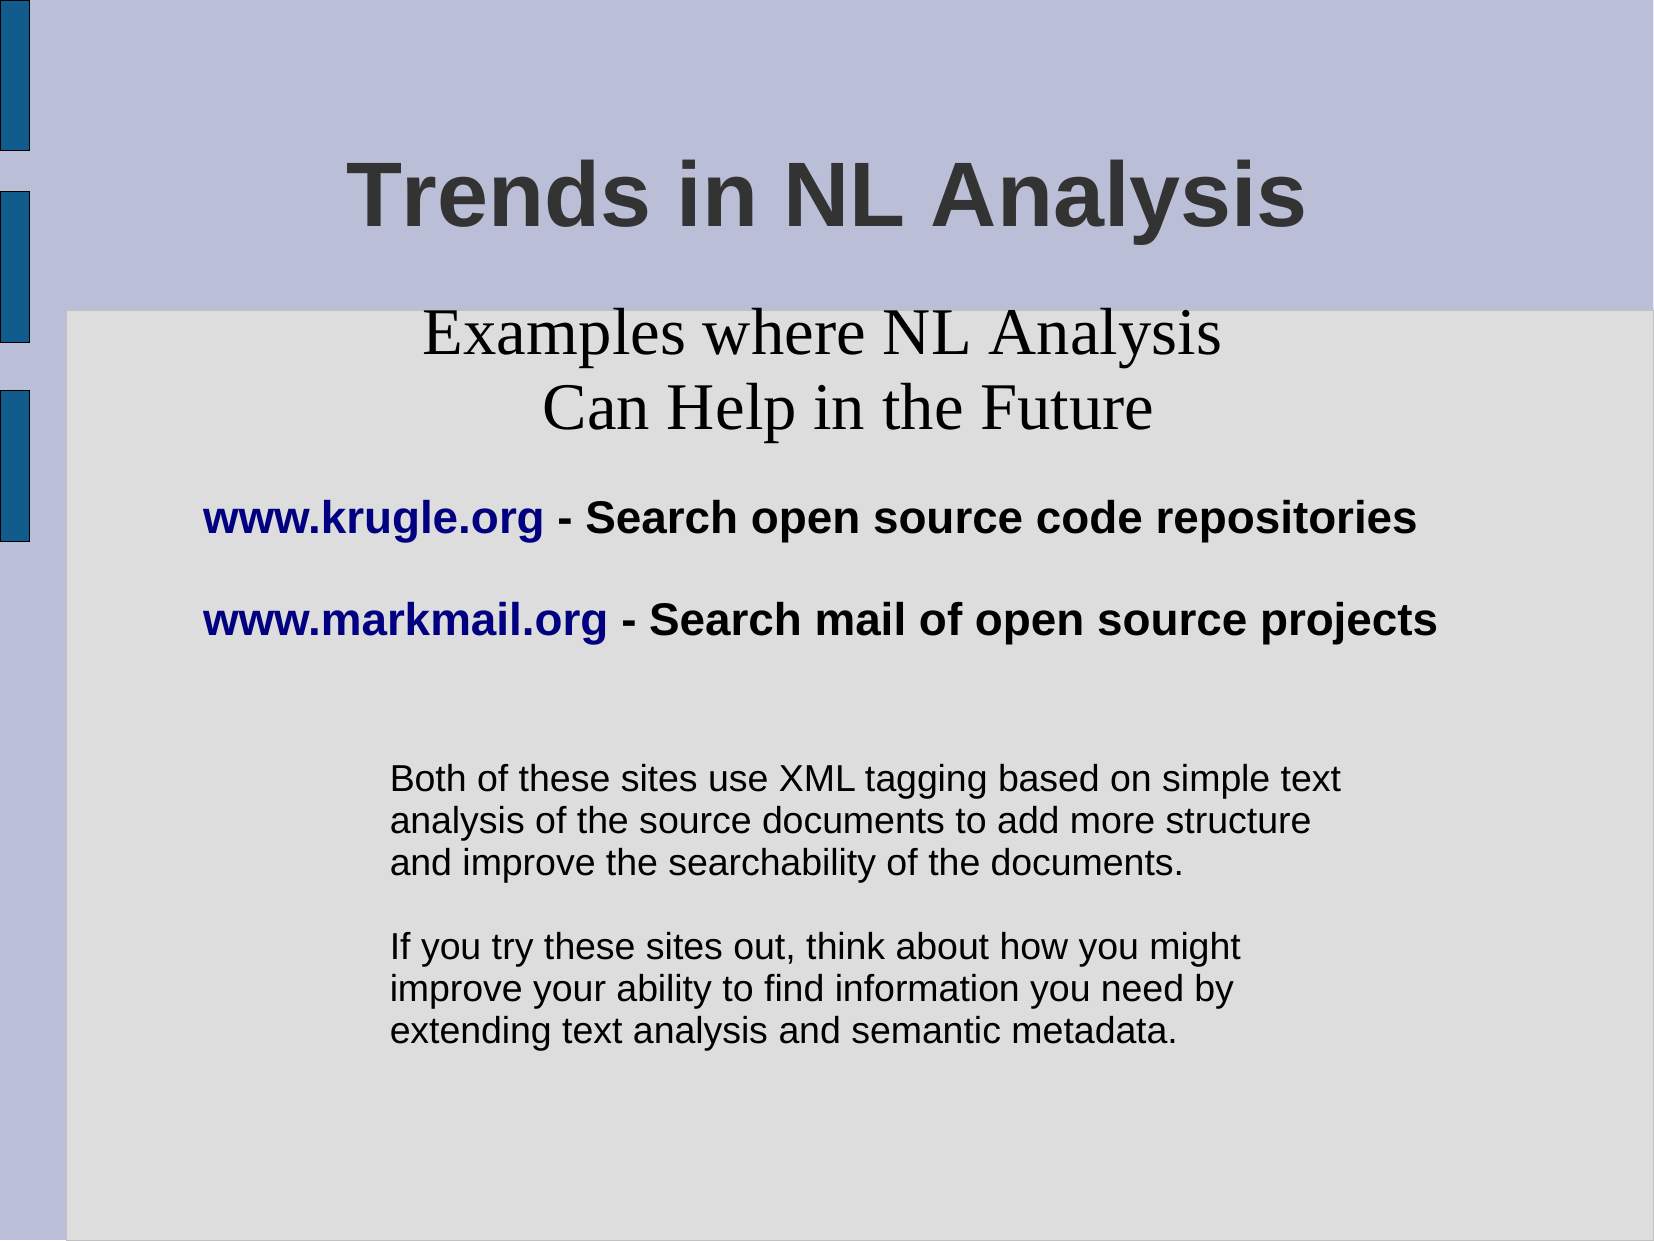

# Trends in NL Analysis
Examples where NL Analysis
Can Help in the Future
 www.krugle.org - Search open source code repositories
 www.markmail.org - Search mail of open source projects
Both of these sites use XML tagging based on simple text analysis of the source documents to add more structure and improve the searchability of the documents.
If you try these sites out, think about how you might improve your ability to find information you need by extending text analysis and semantic metadata.